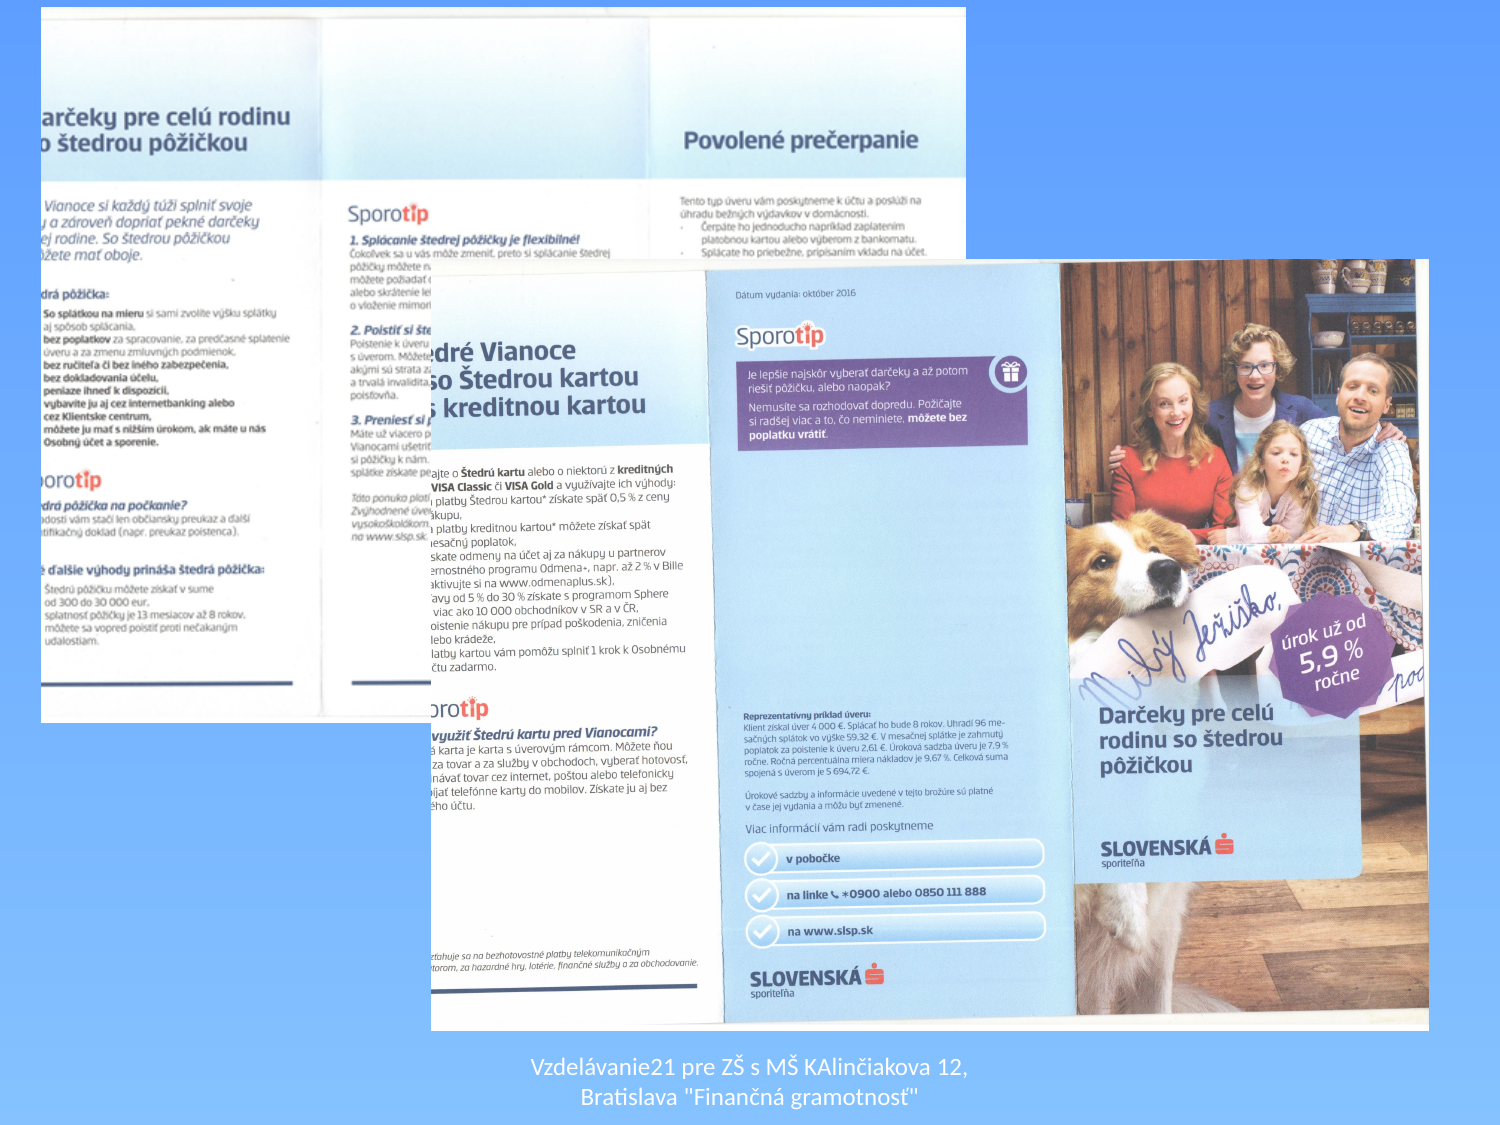

Vzdelávanie21 pre ZŠ s MŠ KAlinčiakova 12, Bratislava "Finančná gramotnosť"